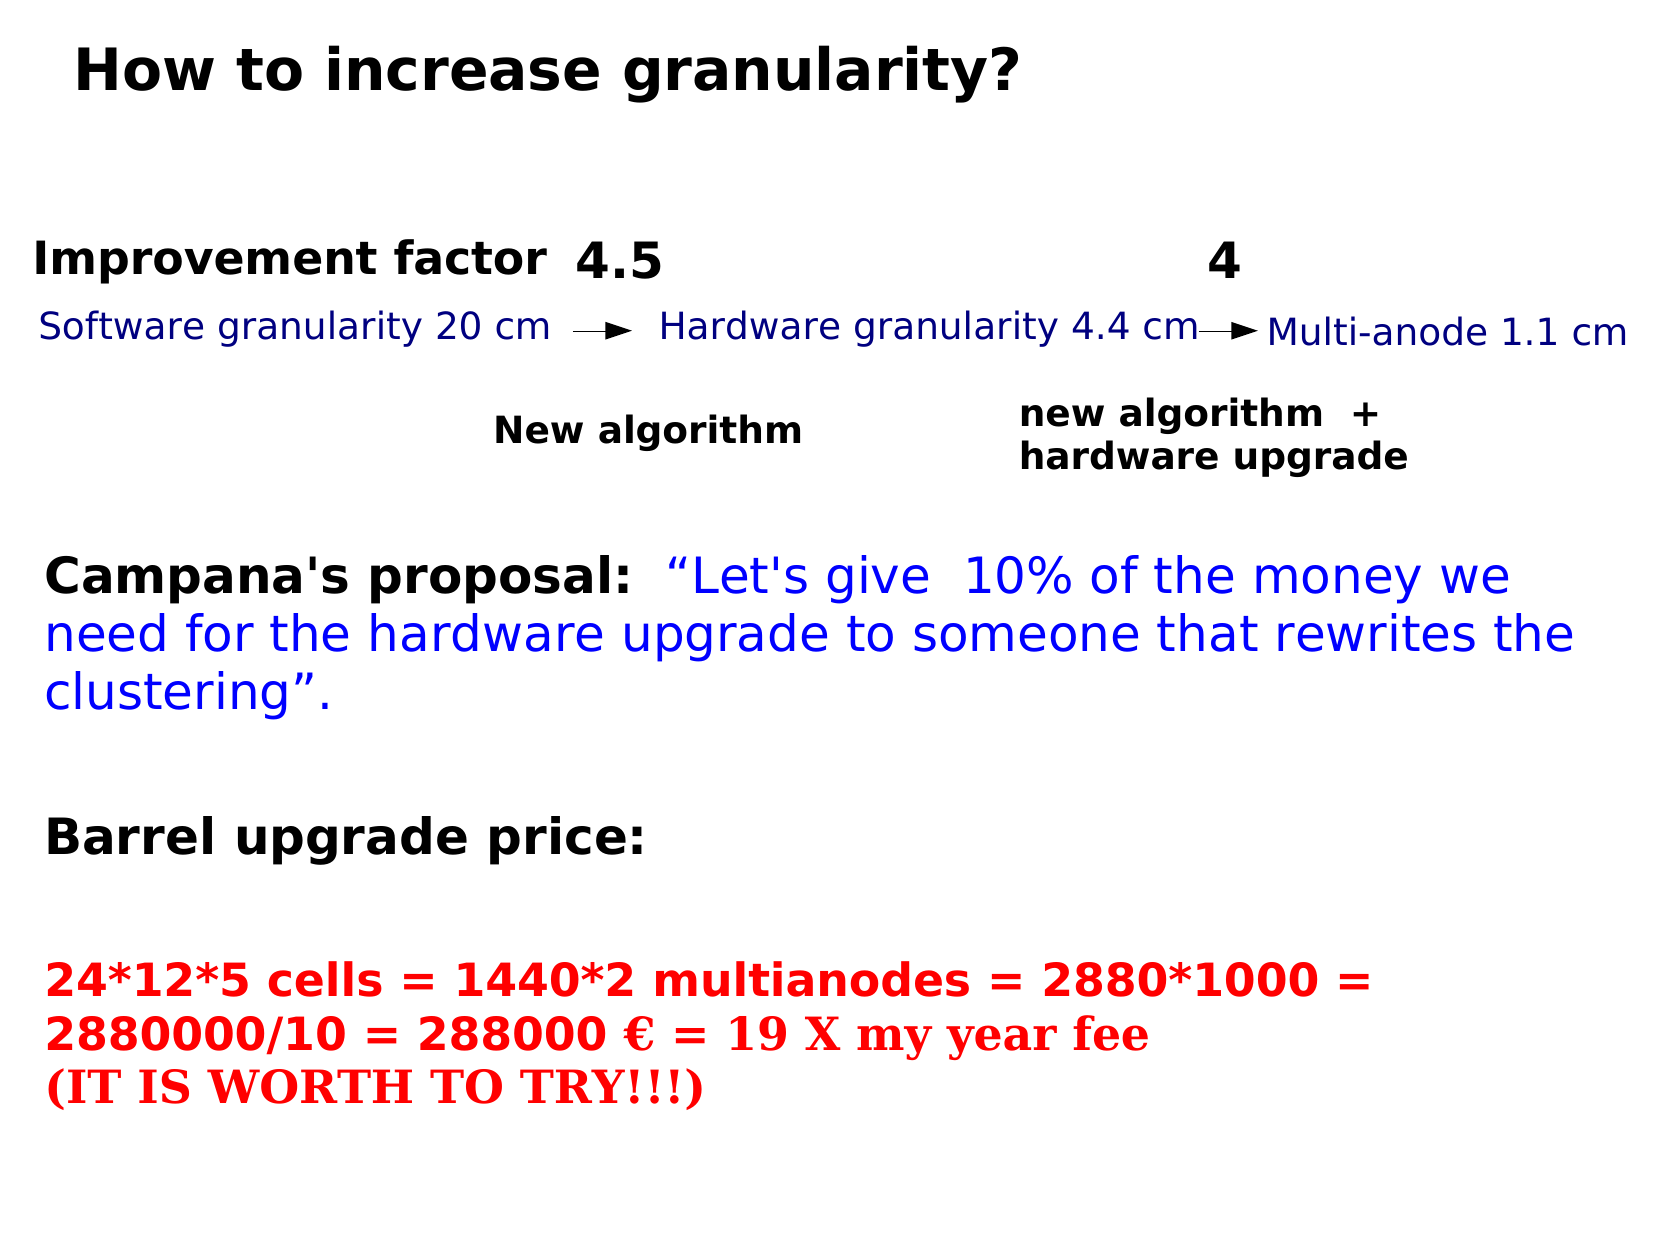

How to increase granularity?
Improvement factor
4.5
4
Software granularity 20 cm
Hardware granularity 4.4 cm
Multi-anode 1.1 cm
new algorithm +
hardware upgrade
New algorithm
Campana's proposal: “Let's give 10% of the money we need for the hardware upgrade to someone that rewrites the clustering”.
Barrel upgrade price:
24*12*5 cells = 1440*2 multianodes = 2880*1000 = 2880000/10 = 288000 € = 19 X my year fee
(IT IS WORTH TO TRY!!!)